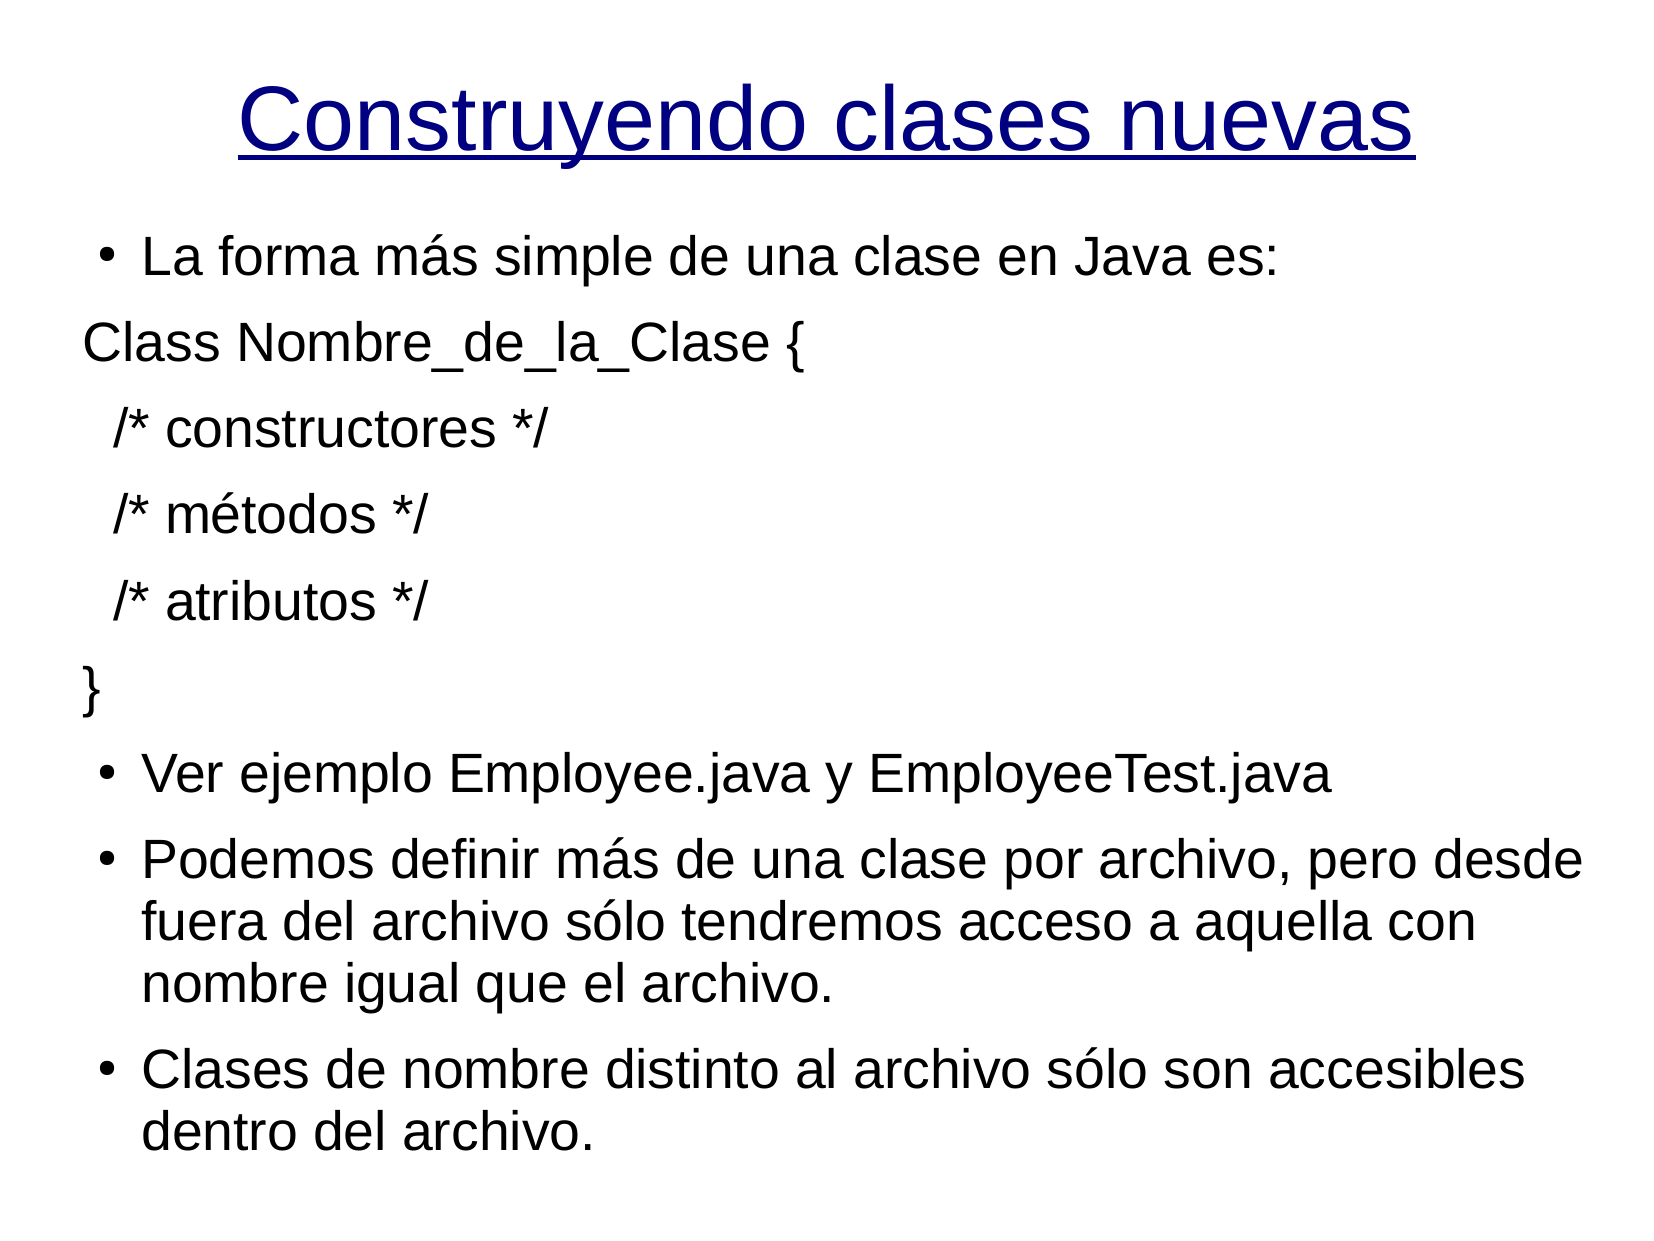

# Construyendo clases nuevas
La forma más simple de una clase en Java es:
Class Nombre_de_la_Clase {
 /* constructores */
 /* métodos */
 /* atributos */
}
Ver ejemplo Employee.java y EmployeeTest.java
Podemos definir más de una clase por archivo, pero desde fuera del archivo sólo tendremos acceso a aquella con nombre igual que el archivo.
Clases de nombre distinto al archivo sólo son accesibles dentro del archivo.